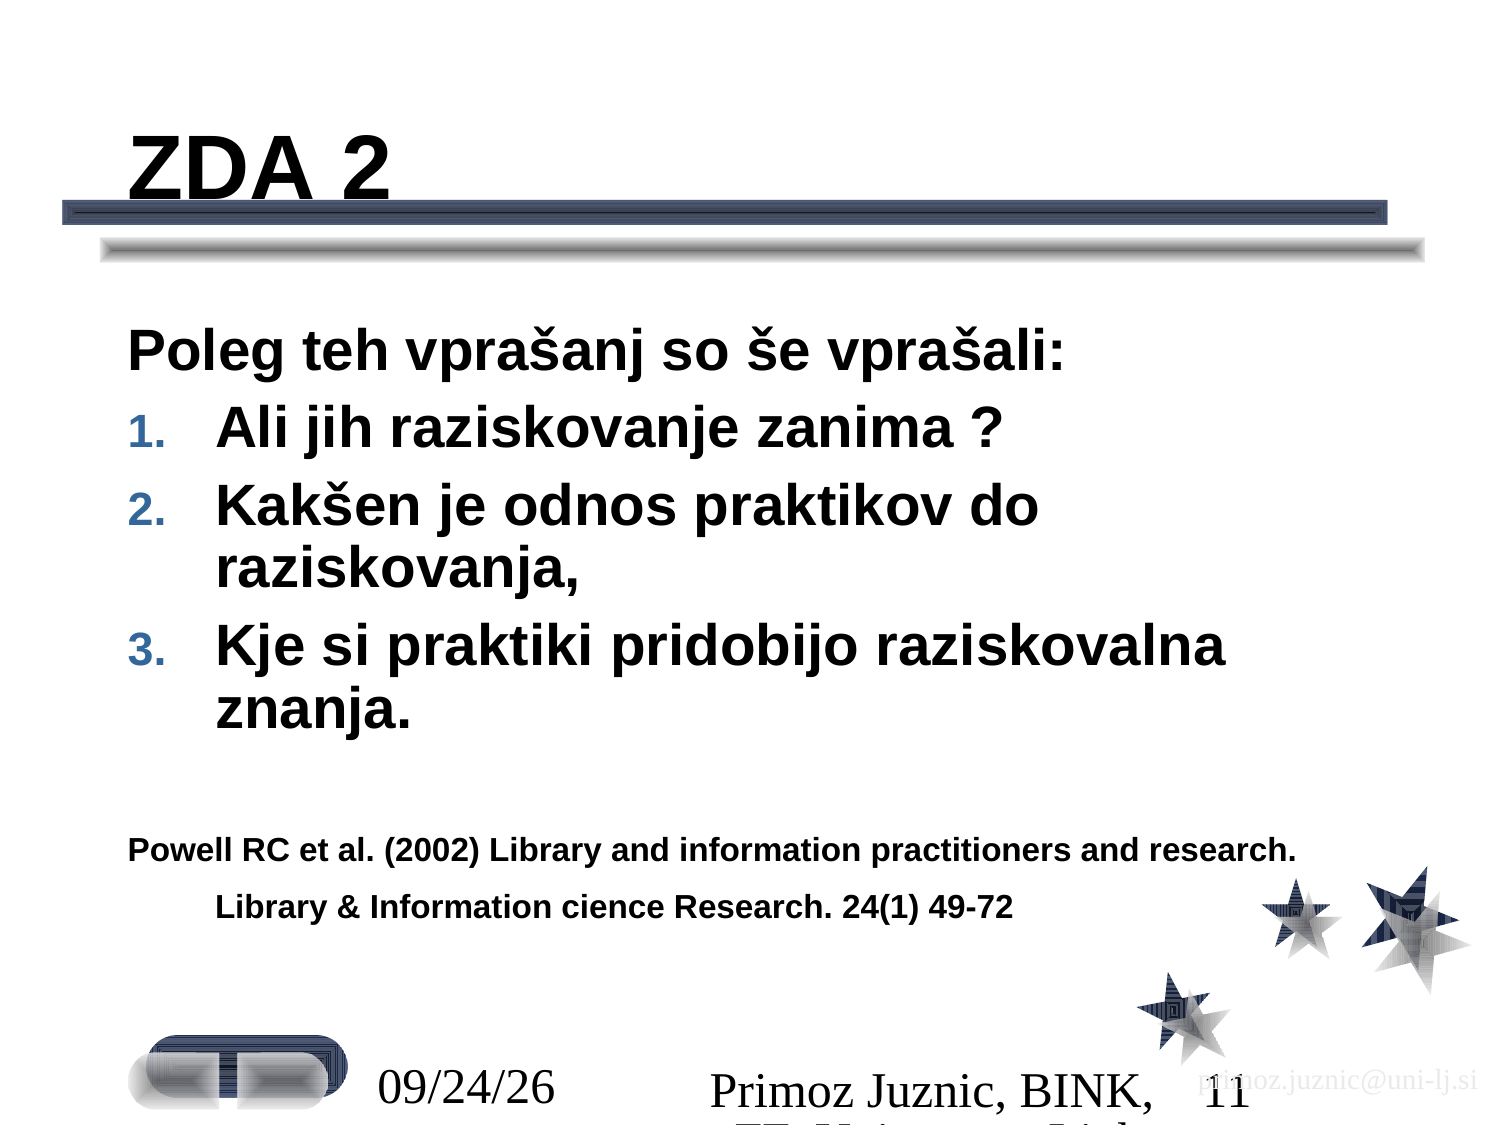

# ZDA 2
Poleg teh vprašanj so še vprašali:
Ali jih raziskovanje zanima ?
Kakšen je odnos praktikov do raziskovanja,
Kje si praktiki pridobijo raziskovalna znanja.
Powell RC et al. (2002) Library and information practitioners and research. Library & Information cience Research. 24(1) 49-72
Primoz Juznic, BINK, FF, Univerza v Ljubljani
11